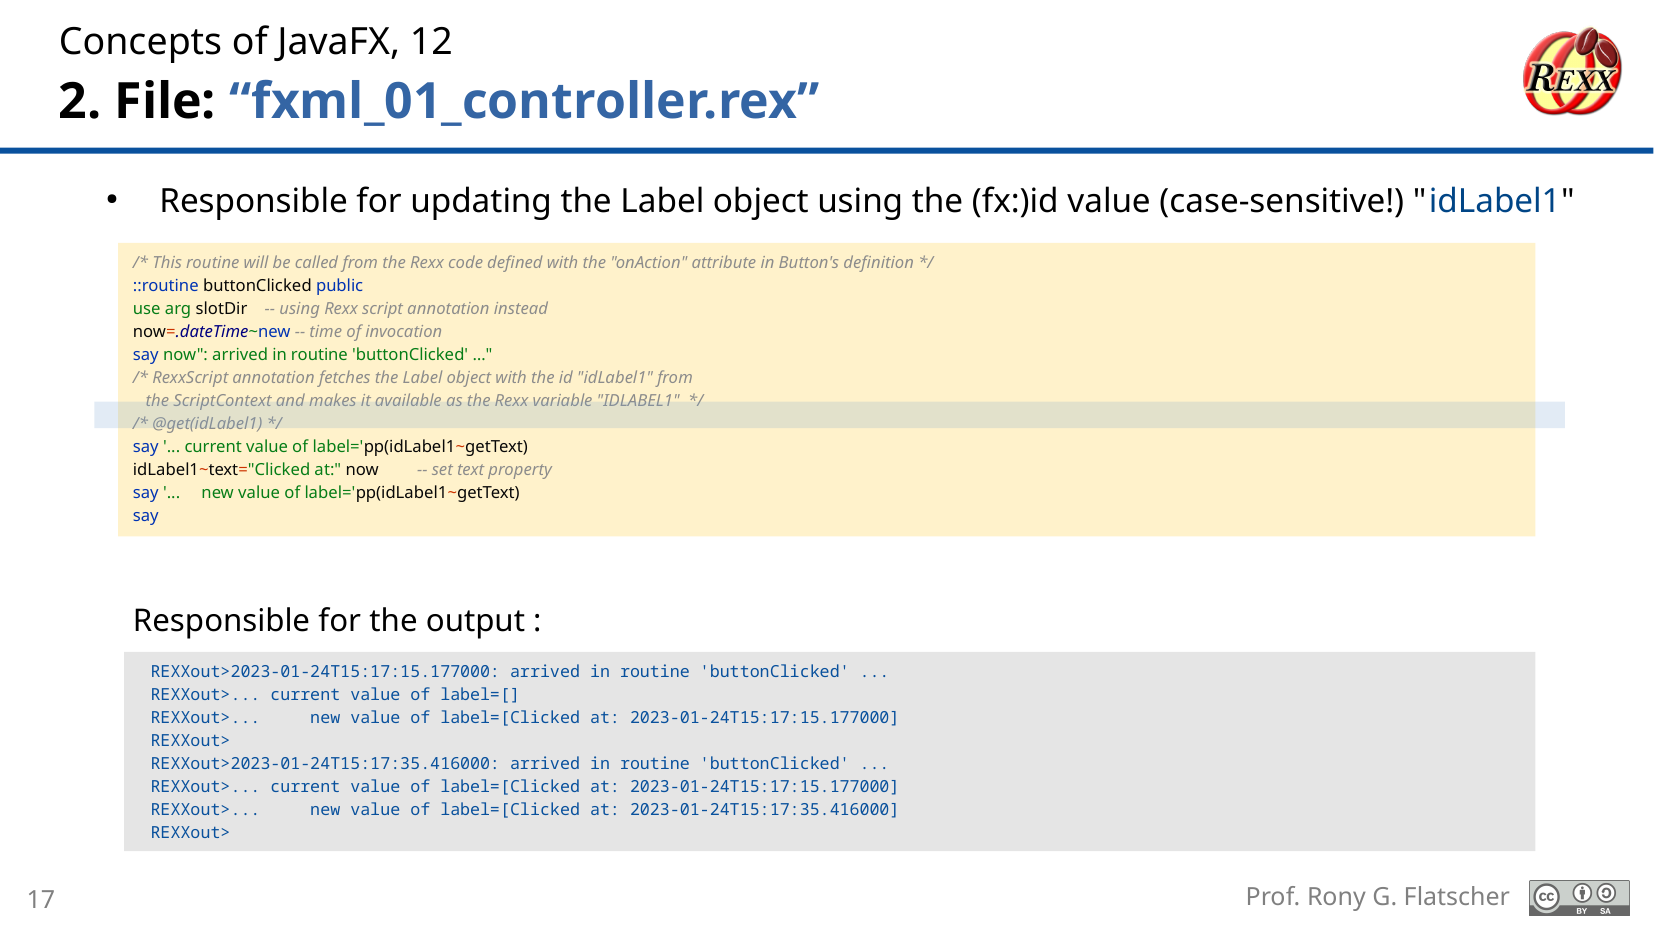

Concepts of JavaFX, 12
2. File: “fxml_01_controller.rex”
# Responsible for updating the Label object using the (fx:)id value (case-sensitive!) "idLabel1"
/* This routine will be called from the Rexx code defined with the "onAction" attribute in Button's definition */
::routine buttonClicked public
use arg slotDir -- using Rexx script annotation instead
now=.dateTime~new -- time of invocation
say now": arrived in routine 'buttonClicked' …"
/* RexxScript annotation fetches the Label object with the id "idLabel1" from
 the ScriptContext and makes it available as the Rexx variable "IDLABEL1" */
/* @get(idLabel1) */
say '... current value of label='pp(idLabel1~getText)
idLabel1~text="Clicked at:" now -- set text property
say '... new value of label='pp(idLabel1~getText)
say
Responsible for the output :
REXXout>2023-01-24T15:17:15.177000: arrived in routine 'buttonClicked' ...
REXXout>... current value of label=[]
REXXout>... new value of label=[Clicked at: 2023-01-24T15:17:15.177000]
REXXout>
REXXout>2023-01-24T15:17:35.416000: arrived in routine 'buttonClicked' ...
REXXout>... current value of label=[Clicked at: 2023-01-24T15:17:15.177000]
REXXout>... new value of label=[Clicked at: 2023-01-24T15:17:35.416000]
REXXout>